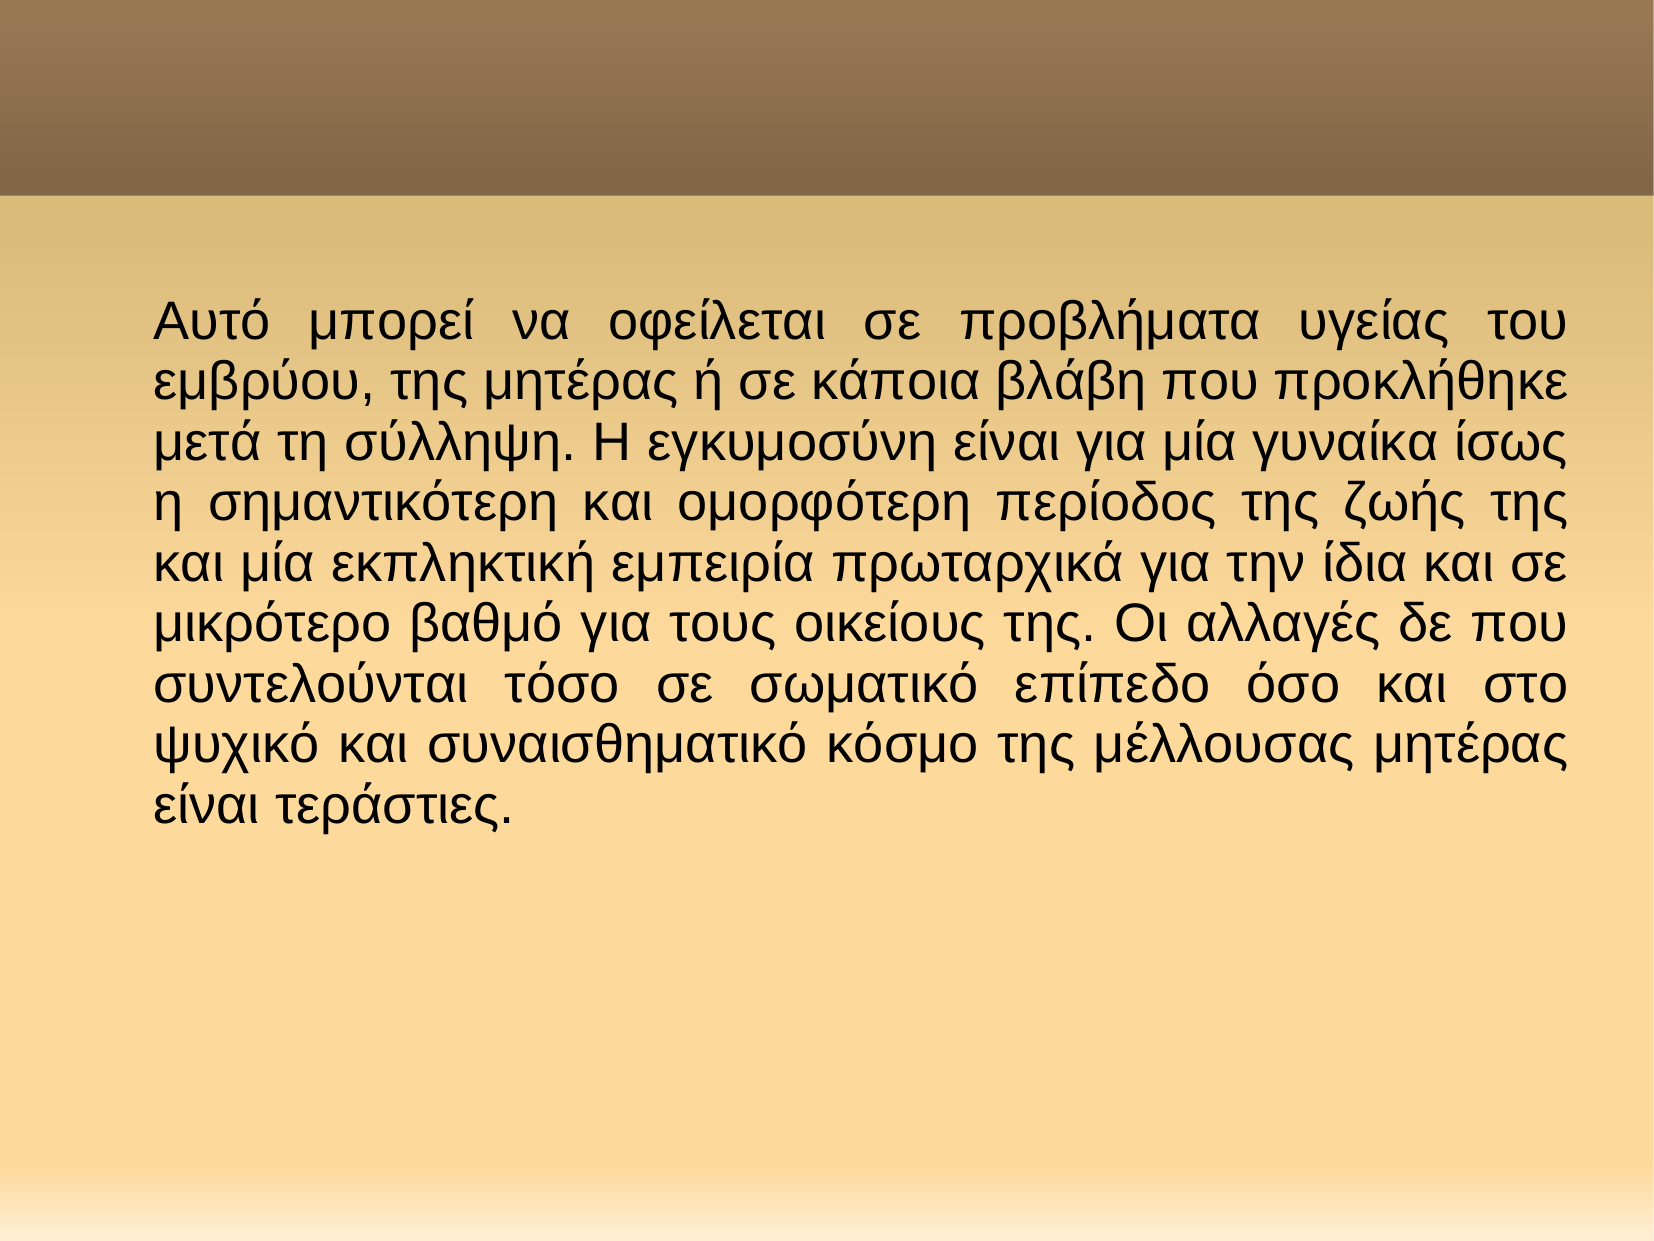

# Αυτό μπορεί να οφείλεται σε προβλήματα υγείας του εμβρύου, της μητέρας ή σε κάποια βλάβη που προκλήθηκε μετά τη σύλληψη. Η εγκυμοσύνη είναι για μία γυναίκα ίσως η σημαντικότερη και ομορφότερη περίοδος της ζωής της και μία εκπληκτική εμπειρία πρωταρχικά για την ίδια και σε μικρότερο βαθμό για τους οικείους της. Οι αλλαγές δε που συντελούνται τόσο σε σωματικό επίπεδο όσο και στο ψυχικό και συναισθηματικό κόσμο της μέλλουσας μητέρας είναι τεράστιες.